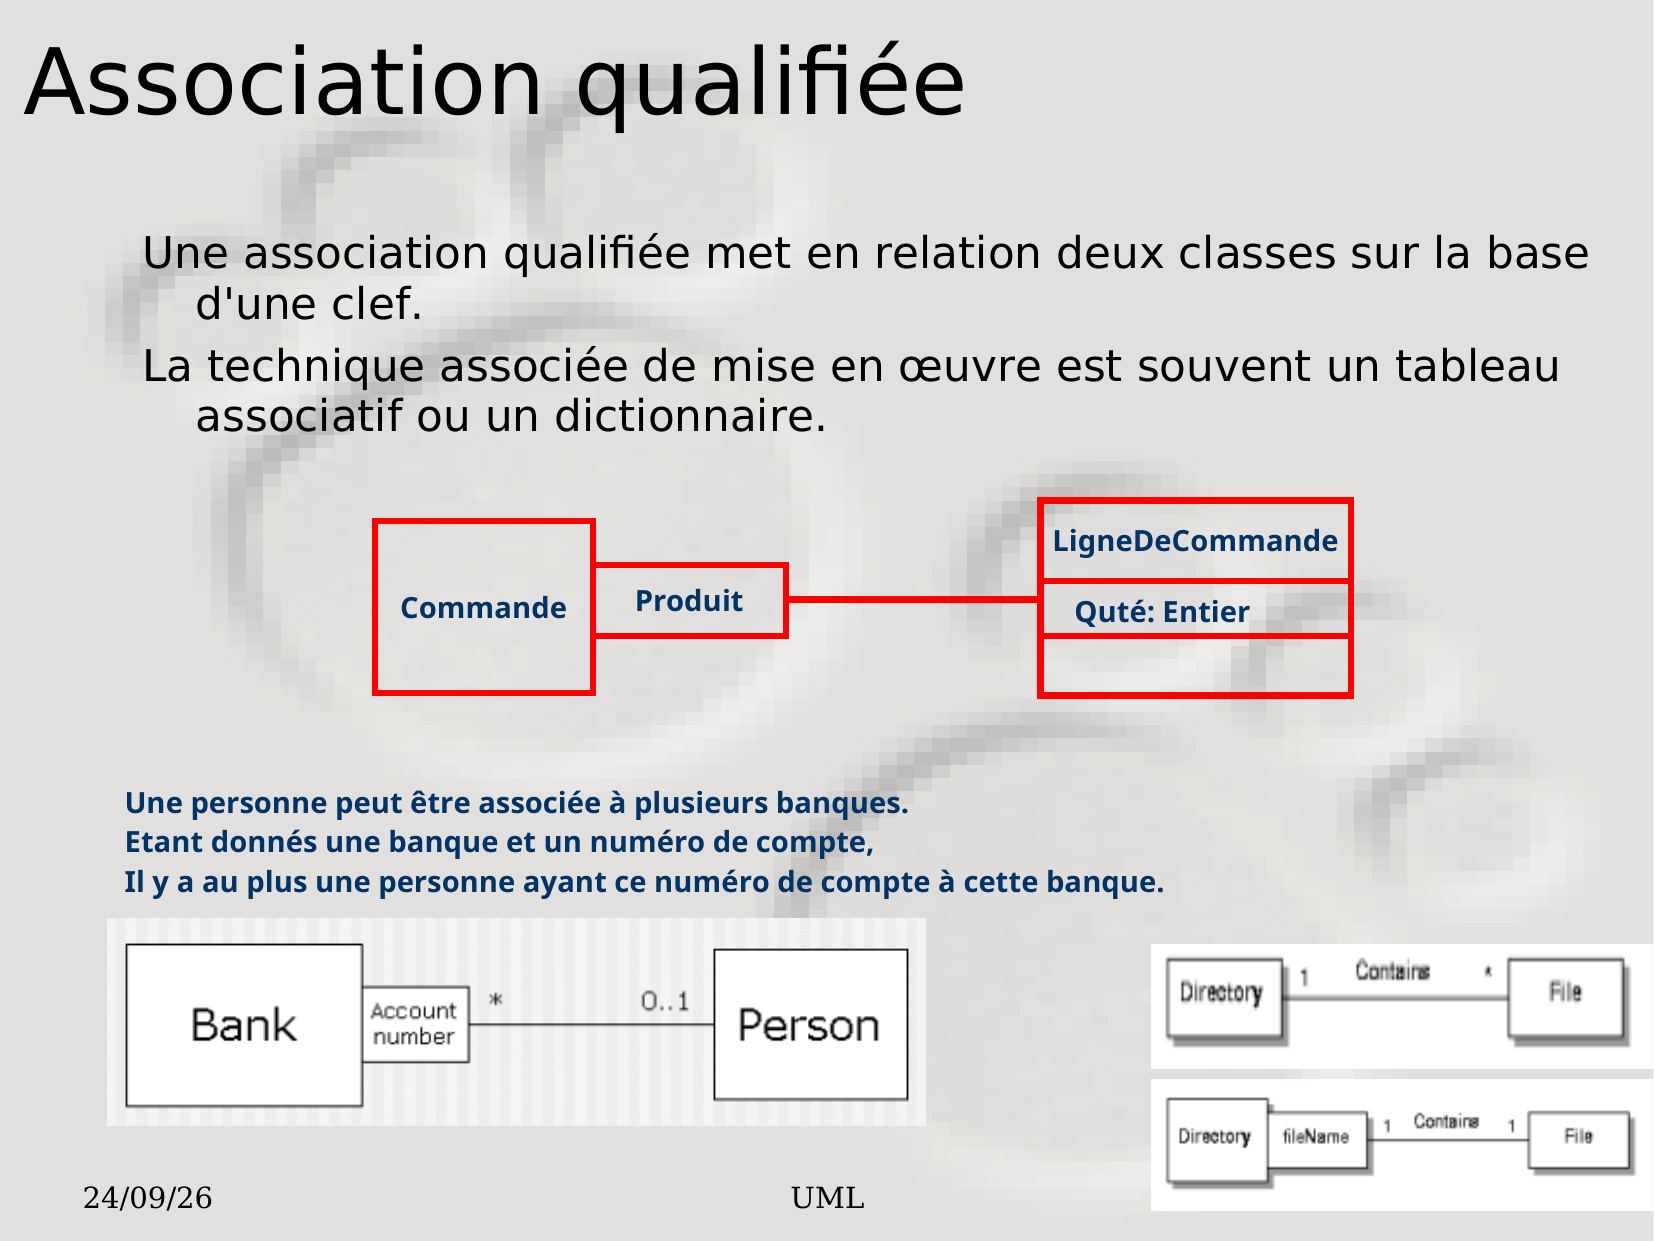

# Association qualifiée
Une association qualifiée met en relation deux classes sur la base d'une clef.
La technique associée de mise en œuvre est souvent un tableau associatif ou un dictionnaire.
LigneDeCommande
Commande
Produit
Quté: Entier
Une personne peut être associée à plusieurs banques.
Etant donnés une banque et un numéro de compte,
Il y a au plus une personne ayant ce numéro de compte à cette banque.
UML
37